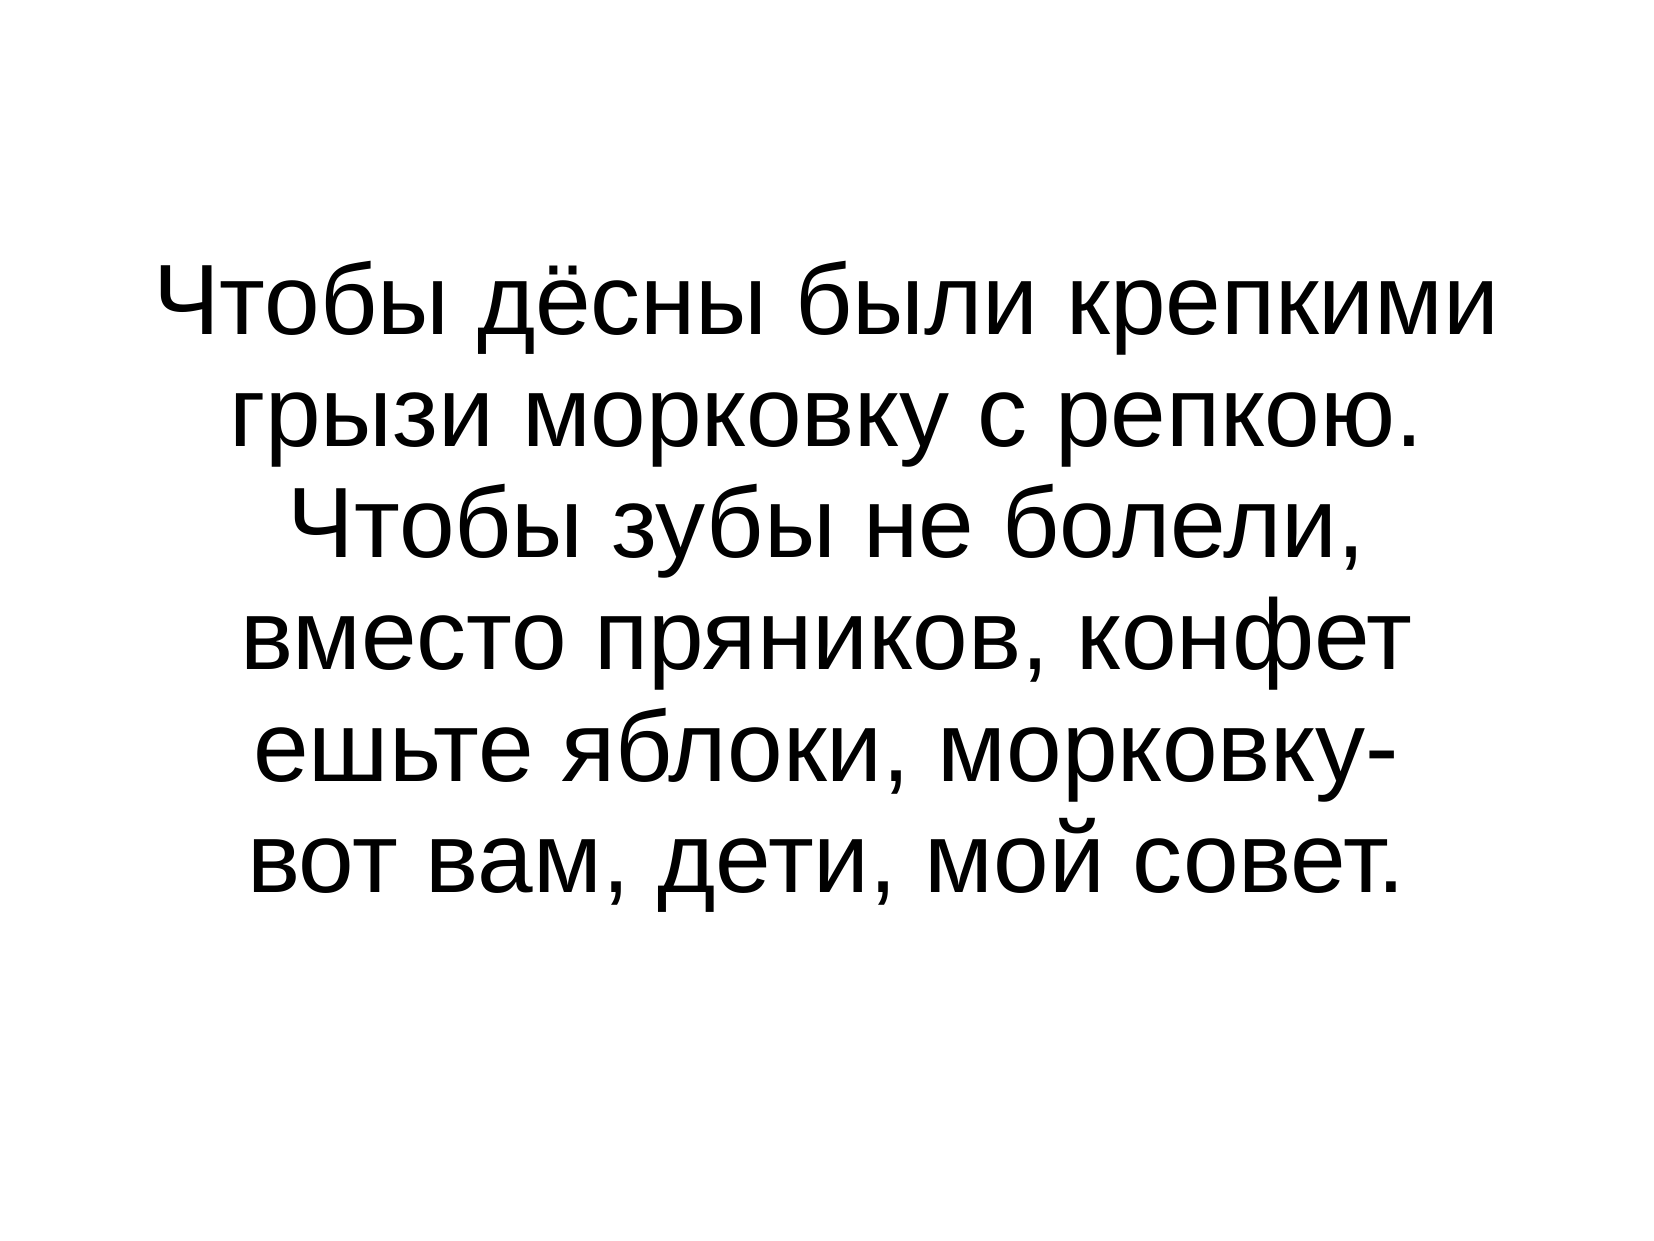

# Чтобы дёсны были крепкими
грызи морковку с репкою.
Чтобы зубы не болели,
вместо пряников, конфет
ешьте яблоки, морковку-
вот вам, дети, мой совет.